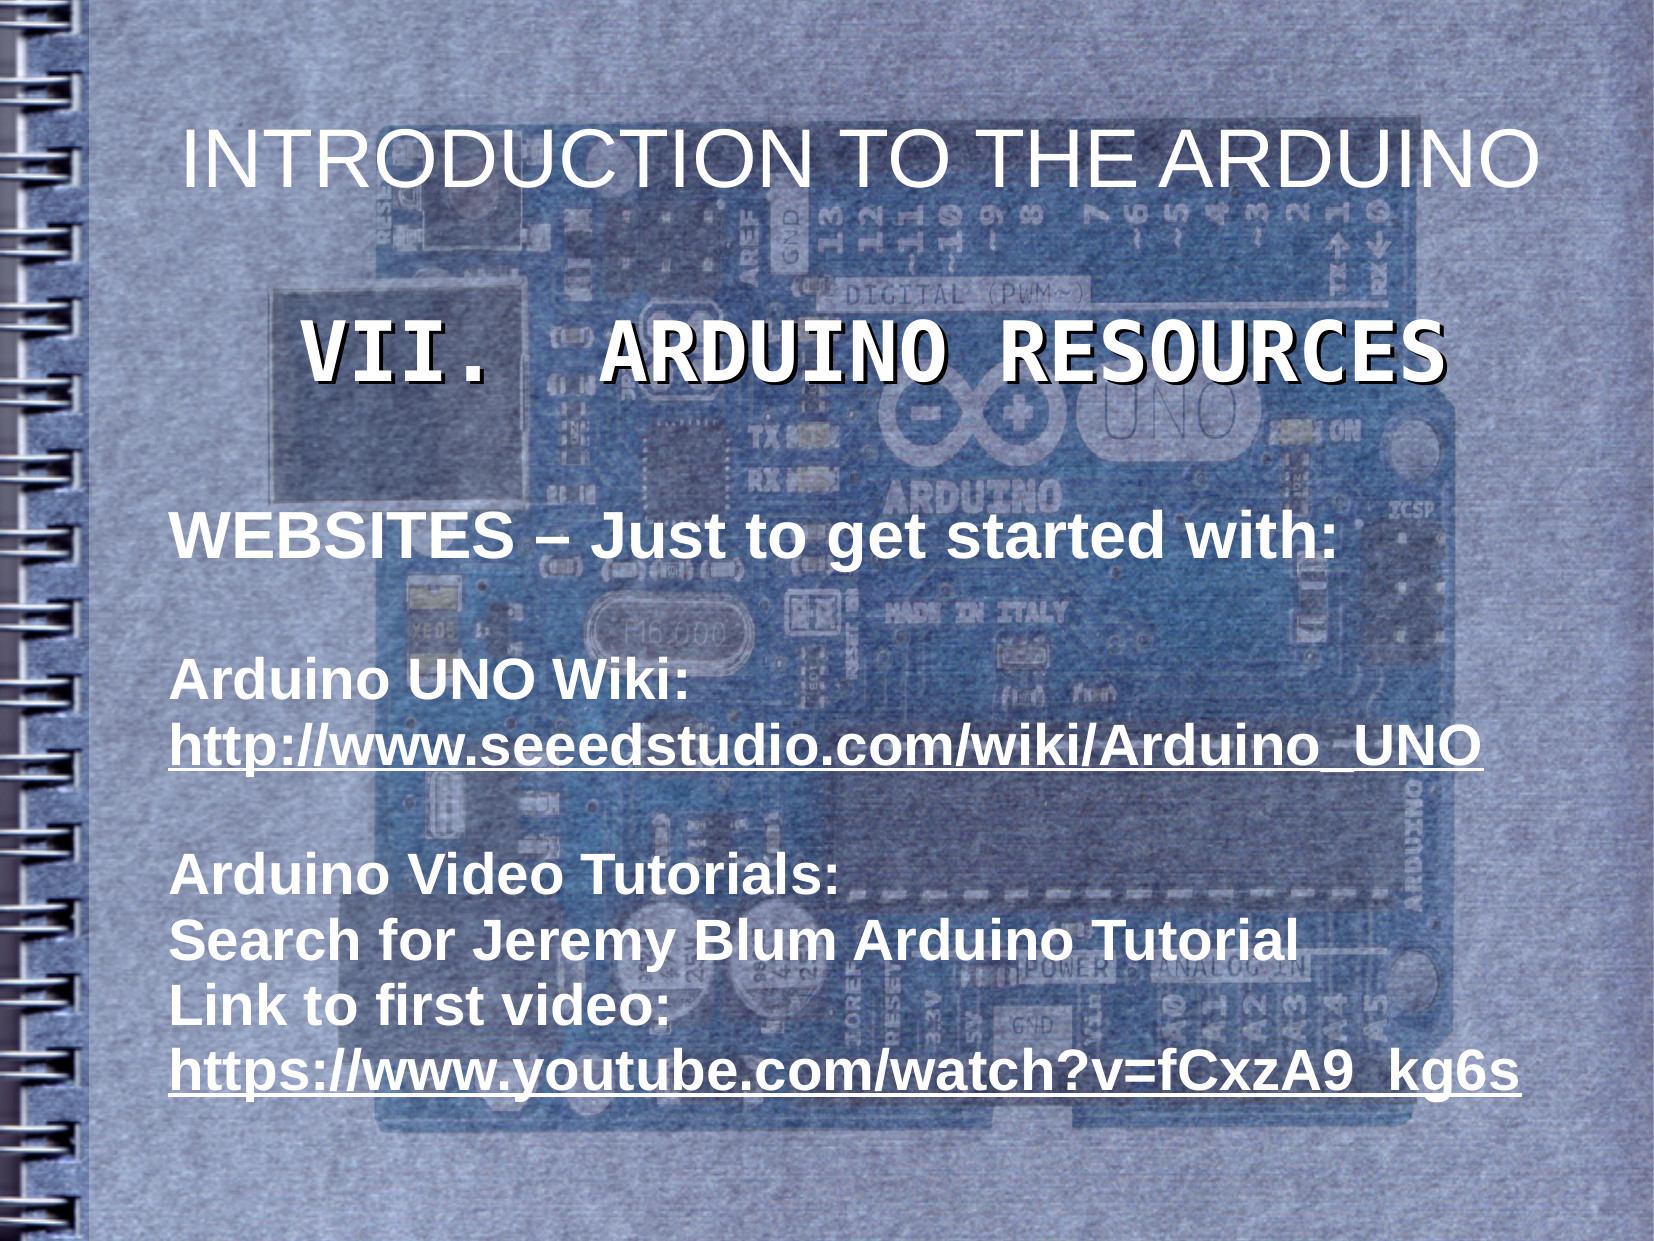

INTRODUCTION TO THE ARDUINO
VII. ARDUINO RESOURCES
WEBSITES – Just to get started with:
Arduino UNO Wiki:
http://www.seeedstudio.com/wiki/Arduino_UNO
Arduino Video Tutorials:
Search for Jeremy Blum Arduino Tutorial
Link to first video: https://www.youtube.com/watch?v=fCxzA9_kg6s